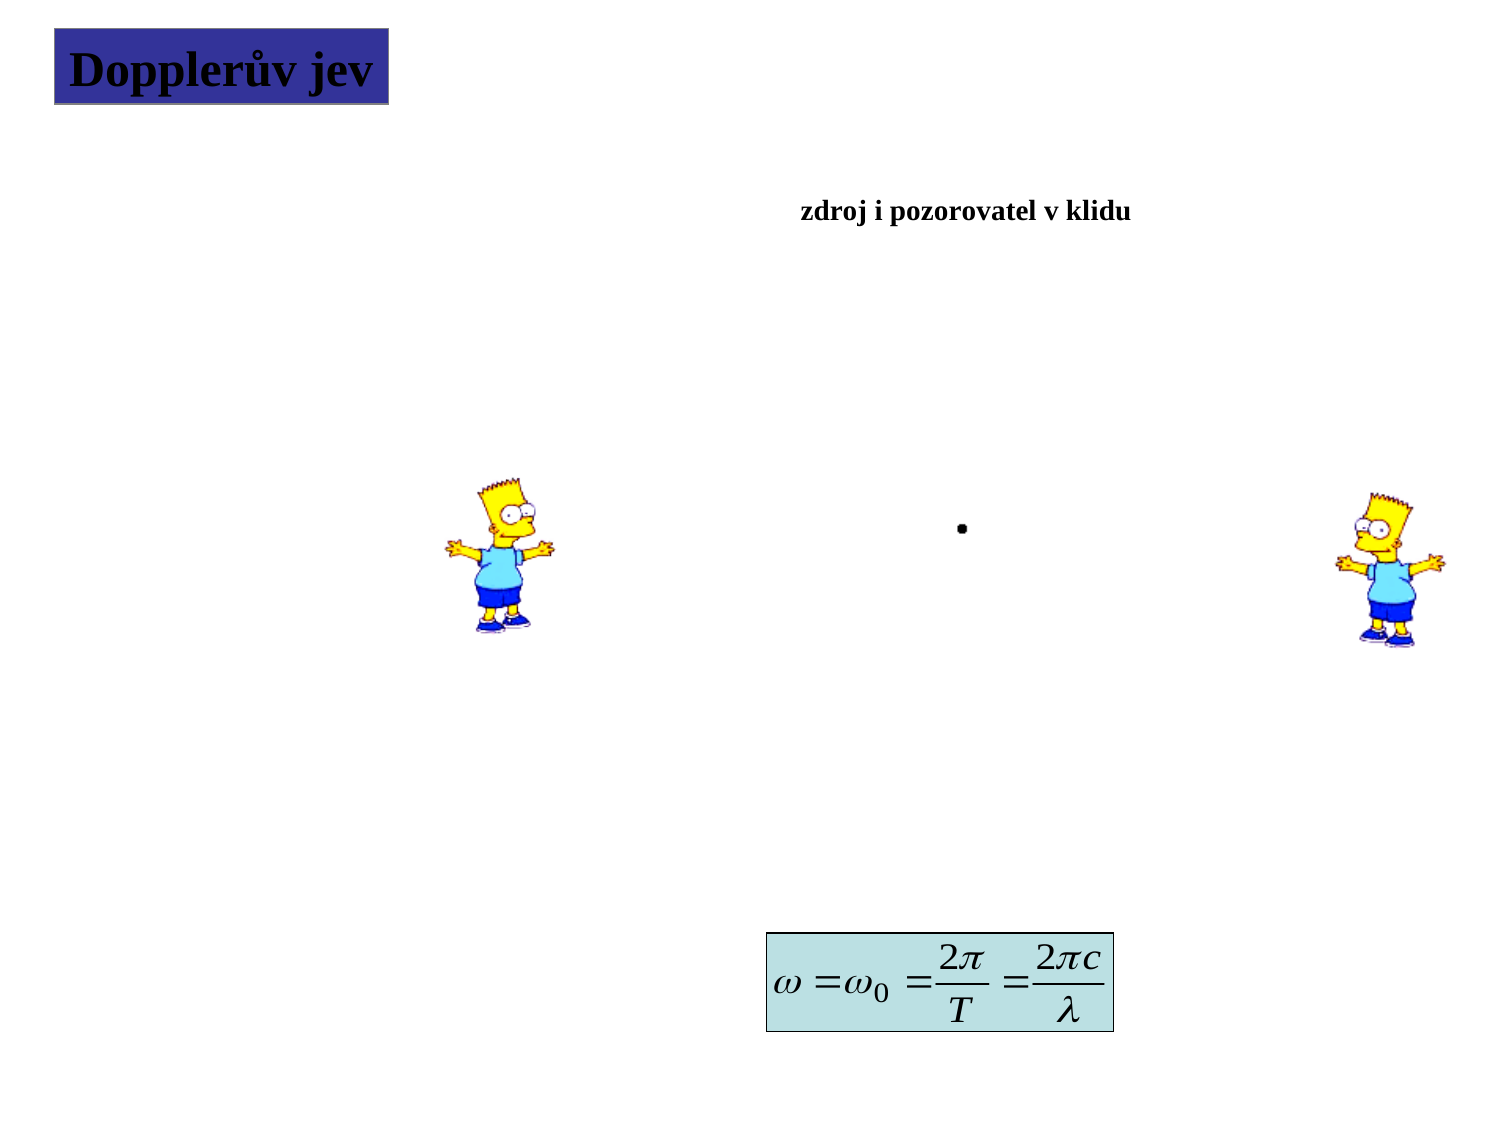

Dopplerův jev
zdroj i pozorovatel v klidu